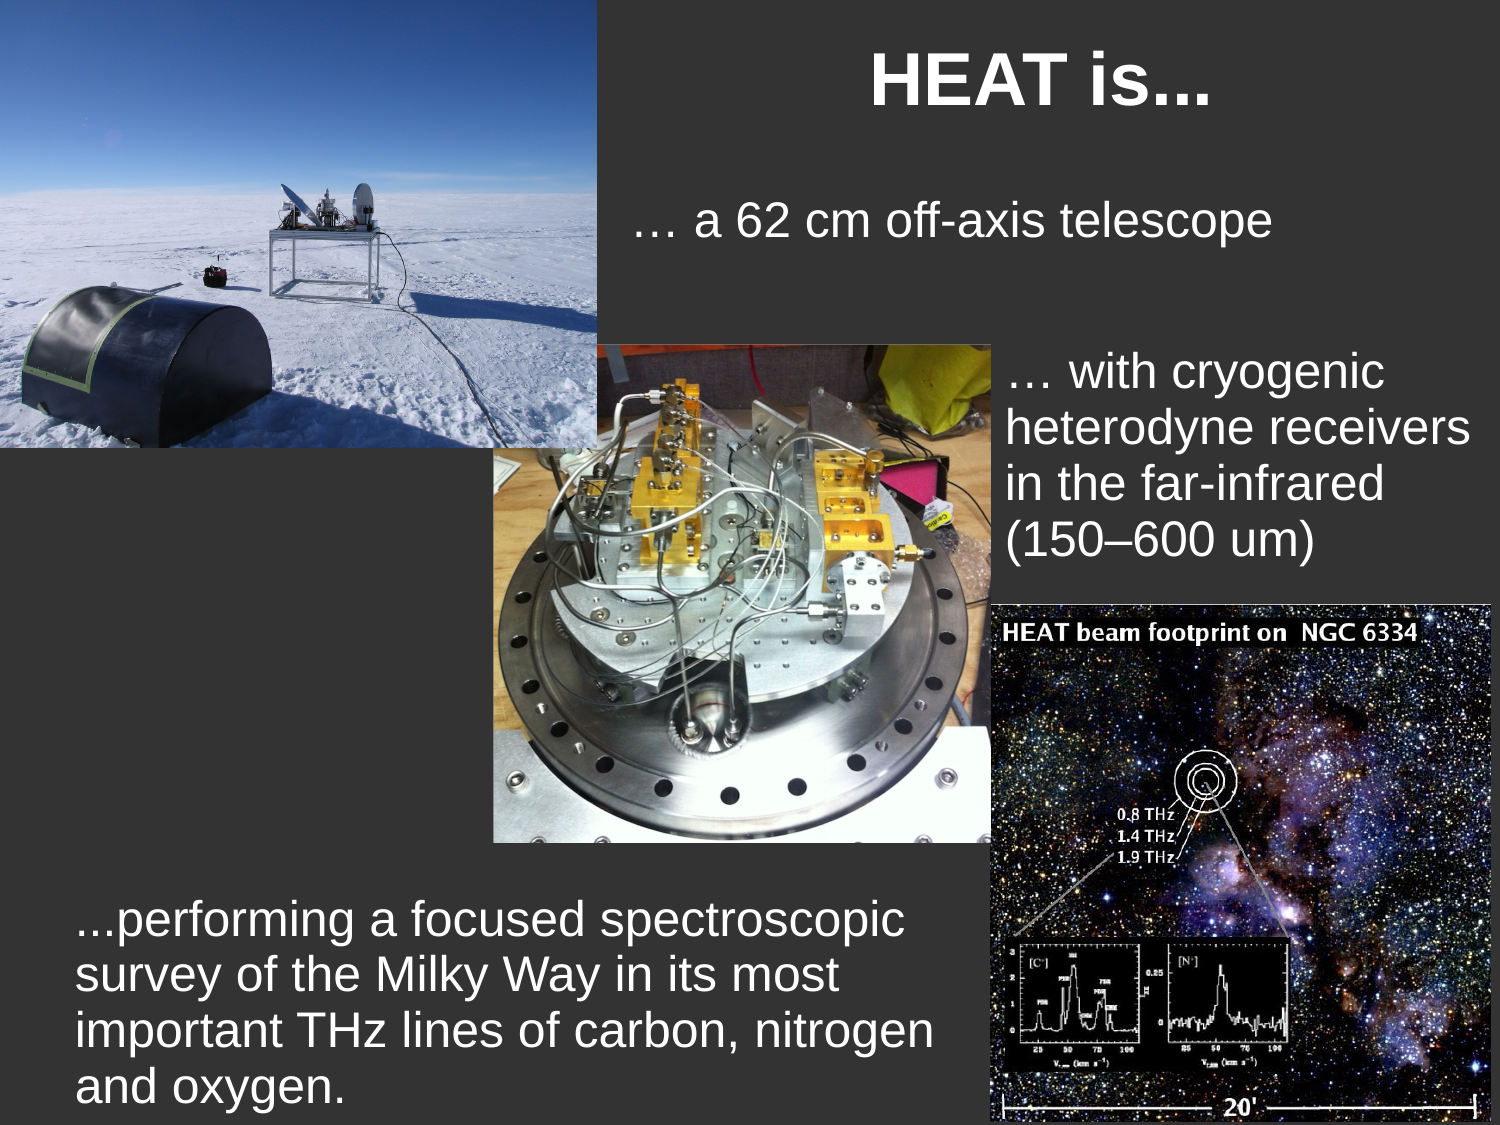

HEAT is...
… a 62 cm off-axis telescope
… with cryogenic heterodyne receivers in the far-infrared (150–600 um)
...performing a focused spectroscopic survey of the Milky Way in its most important THz lines of carbon, nitrogen and oxygen.